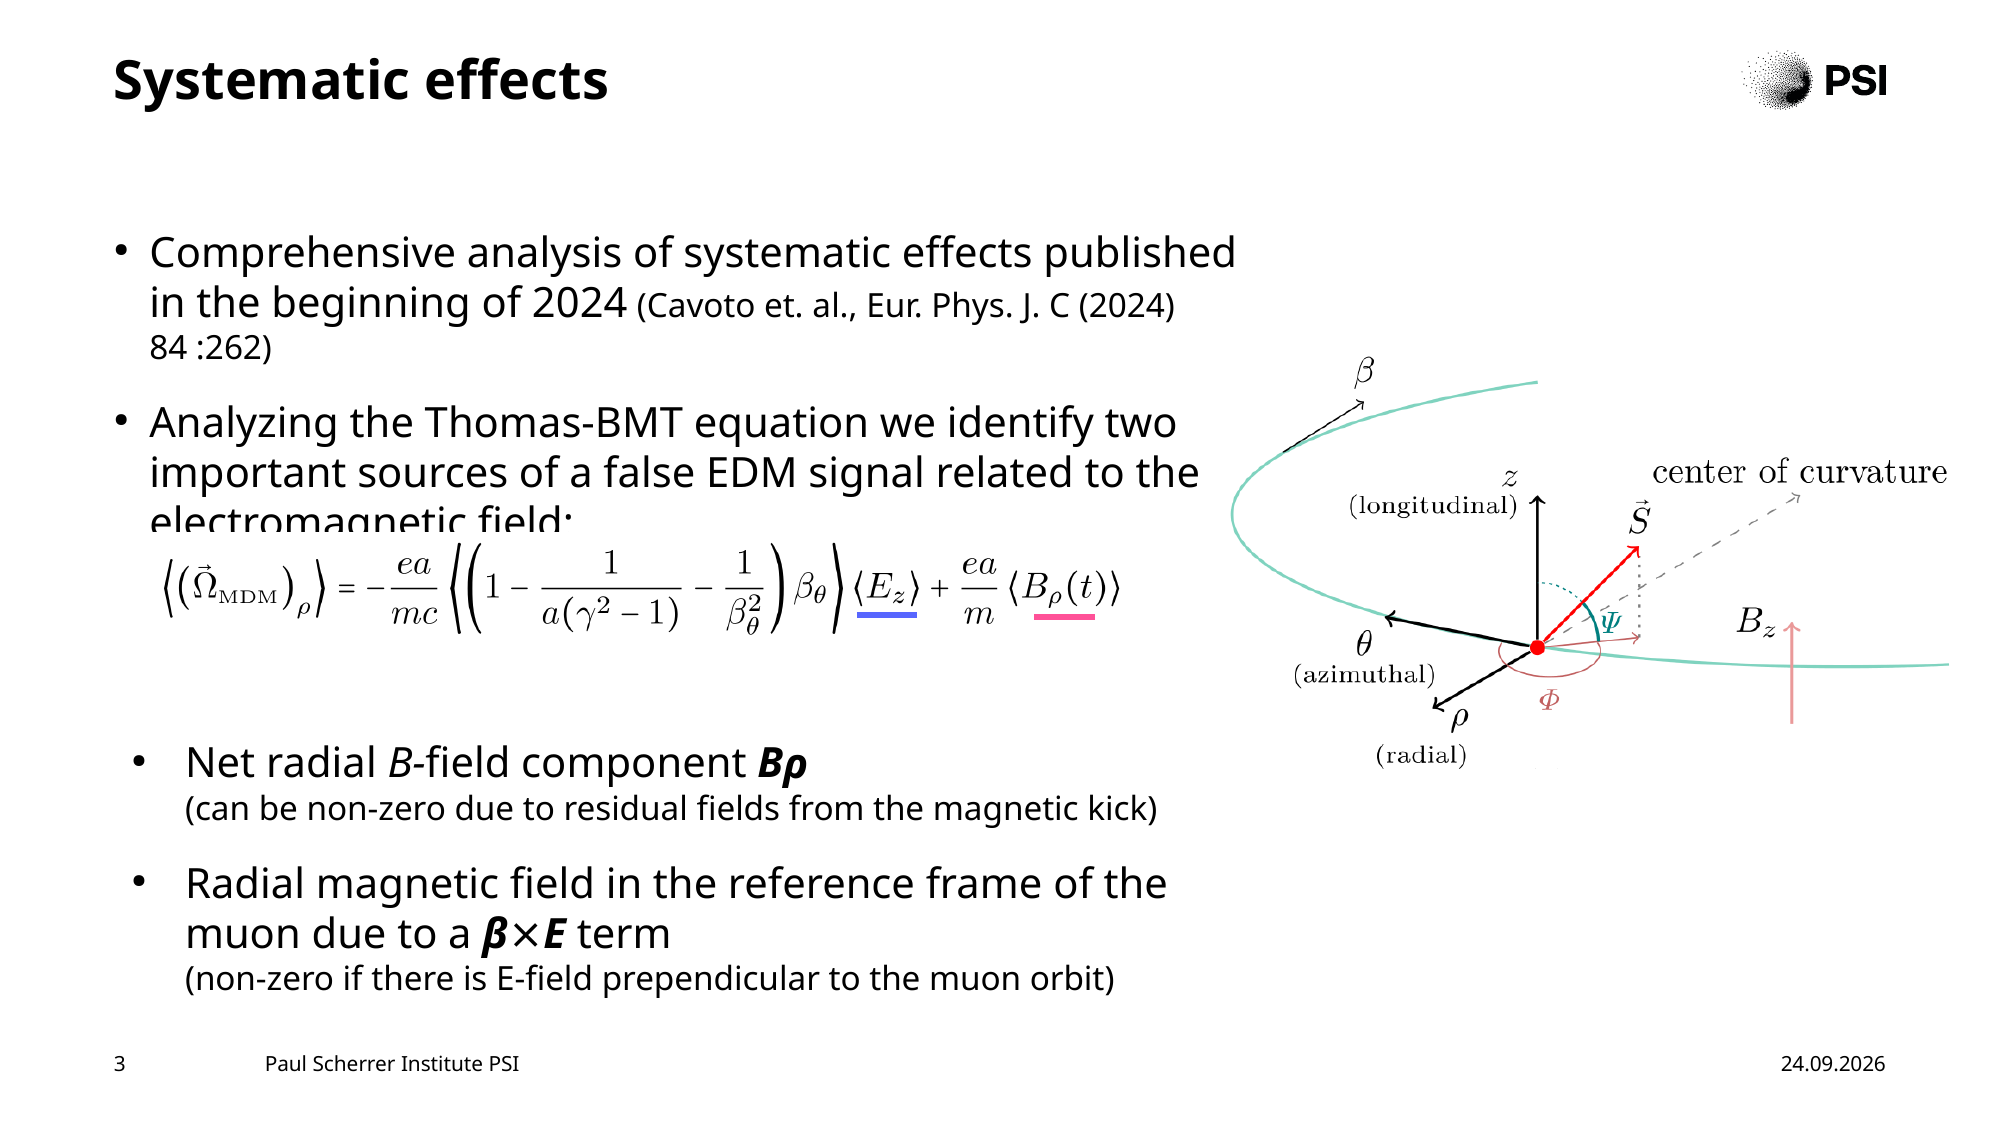

# Systematic effects
Comprehensive analysis of systematic effects published in the beginning of 2024 (Cavoto et. al., Eur. Phys. J. C (2024) 84 :262)
Analyzing the Thomas-BMT equation we identify two important sources of a false EDM signal related to the electromagnetic field:
Net radial B-field component Bρ
(can be non-zero due to residual fields from the magnetic kick)
Radial magnetic field in the reference frame of the muon due to a β⨯E term
(non-zero if there is E-field prependicular to the muon orbit)
3
Paul Scherrer Institute PSI